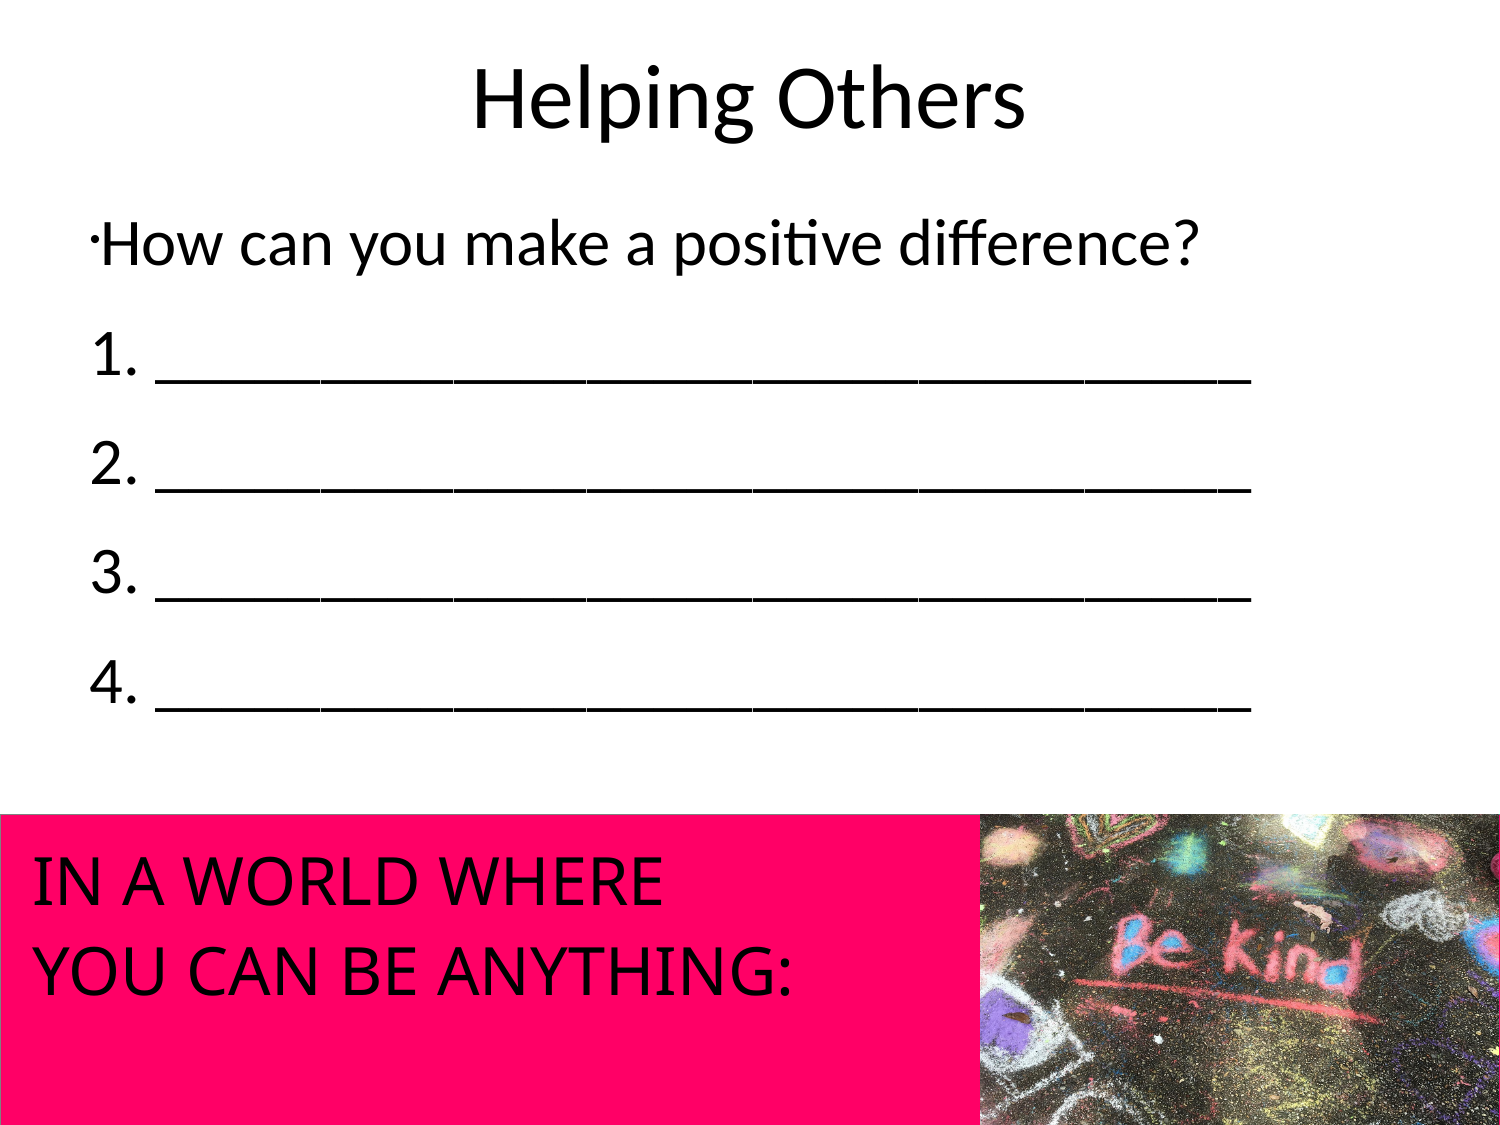

# Helping Others
How can you make a positive difference?
1. _________________________________
2. _________________________________
3. _________________________________
4. _________________________________
 IN A WORLD WHERE
 YOU CAN BE ANYTHING: